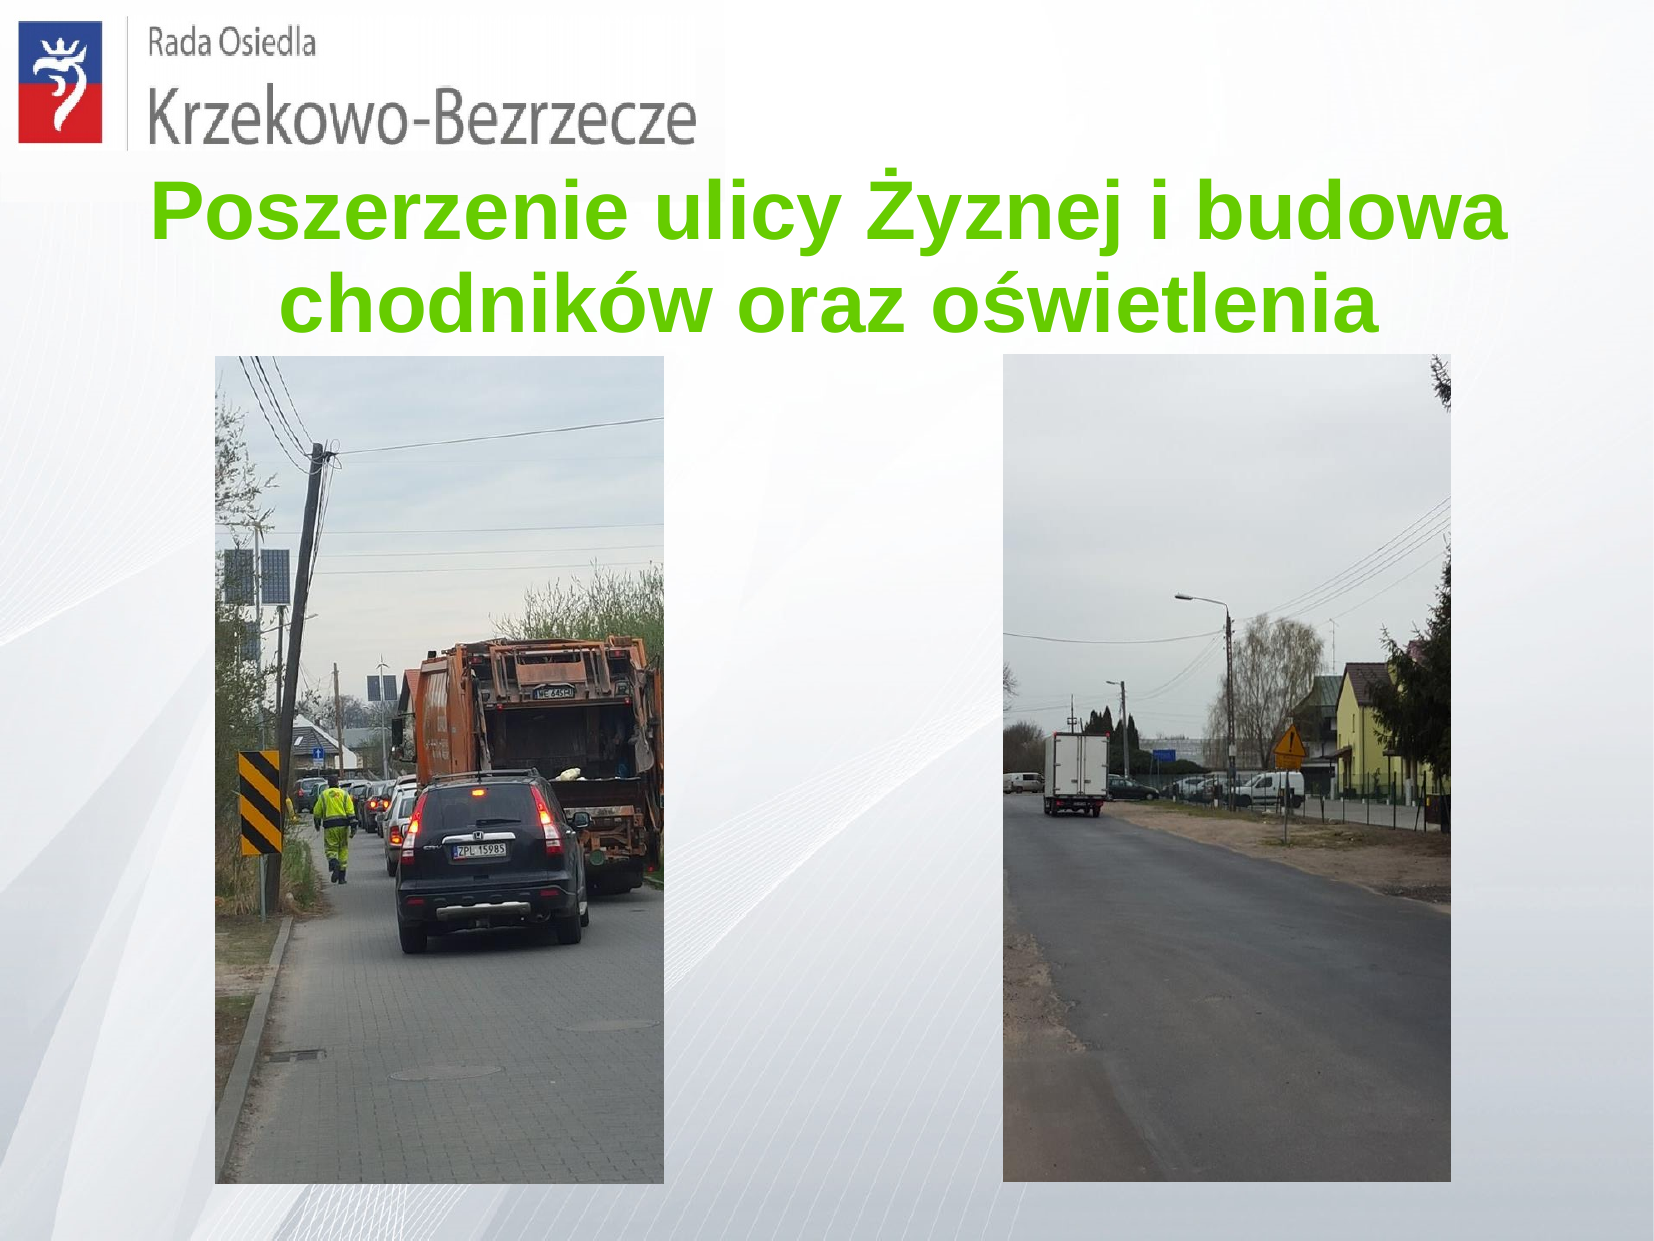

# Poszerzenie ulicy Żyznej i budowa chodników oraz oświetlenia